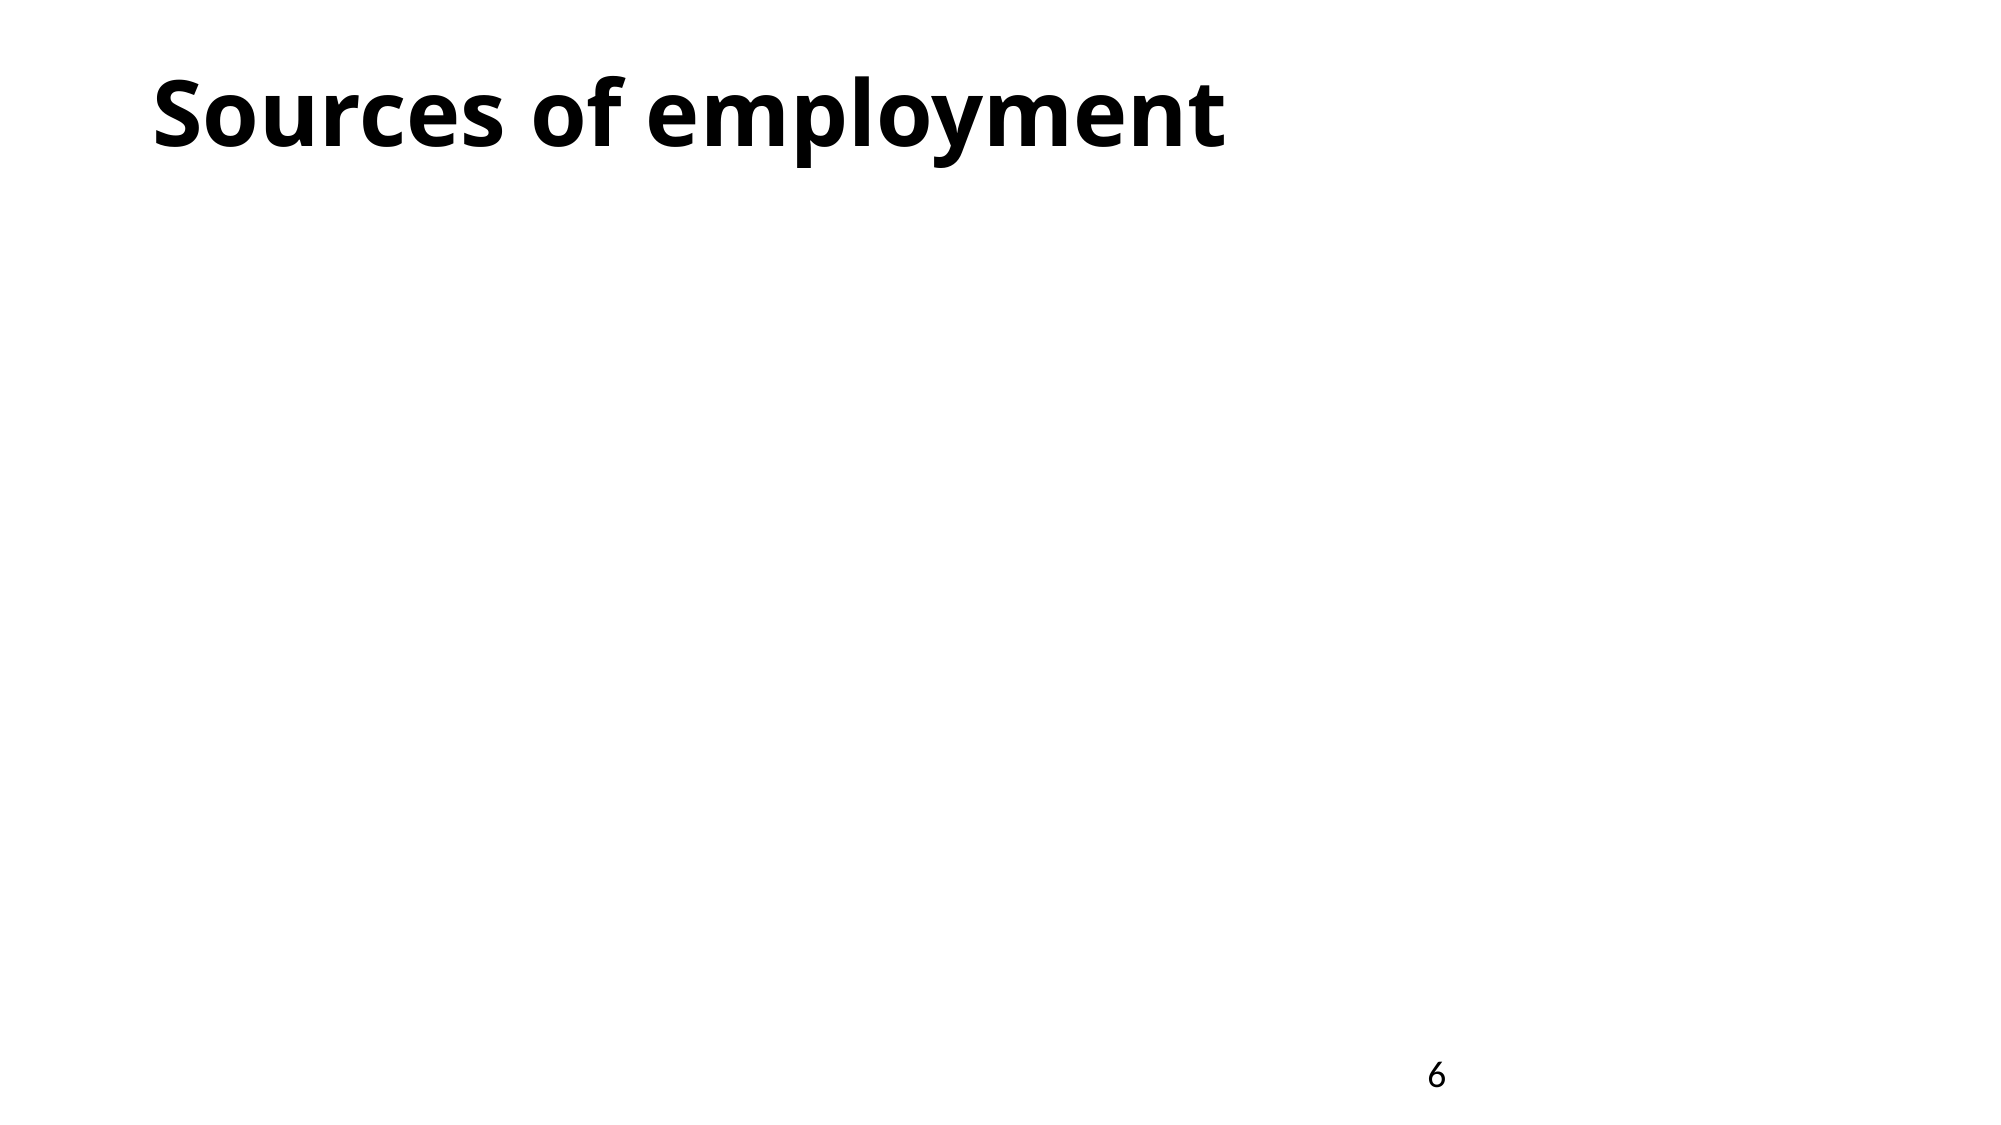

# Sources of employment
Regular
(from Military Academies or Civil Universities)
Contracted
(from Civil Universities)
Civilians
NCOs
Officers
Contracted
(from Civil Universities)
Contracted
(from Civil High Schools or Civil Universities)
Regular
(from Civil Universities)